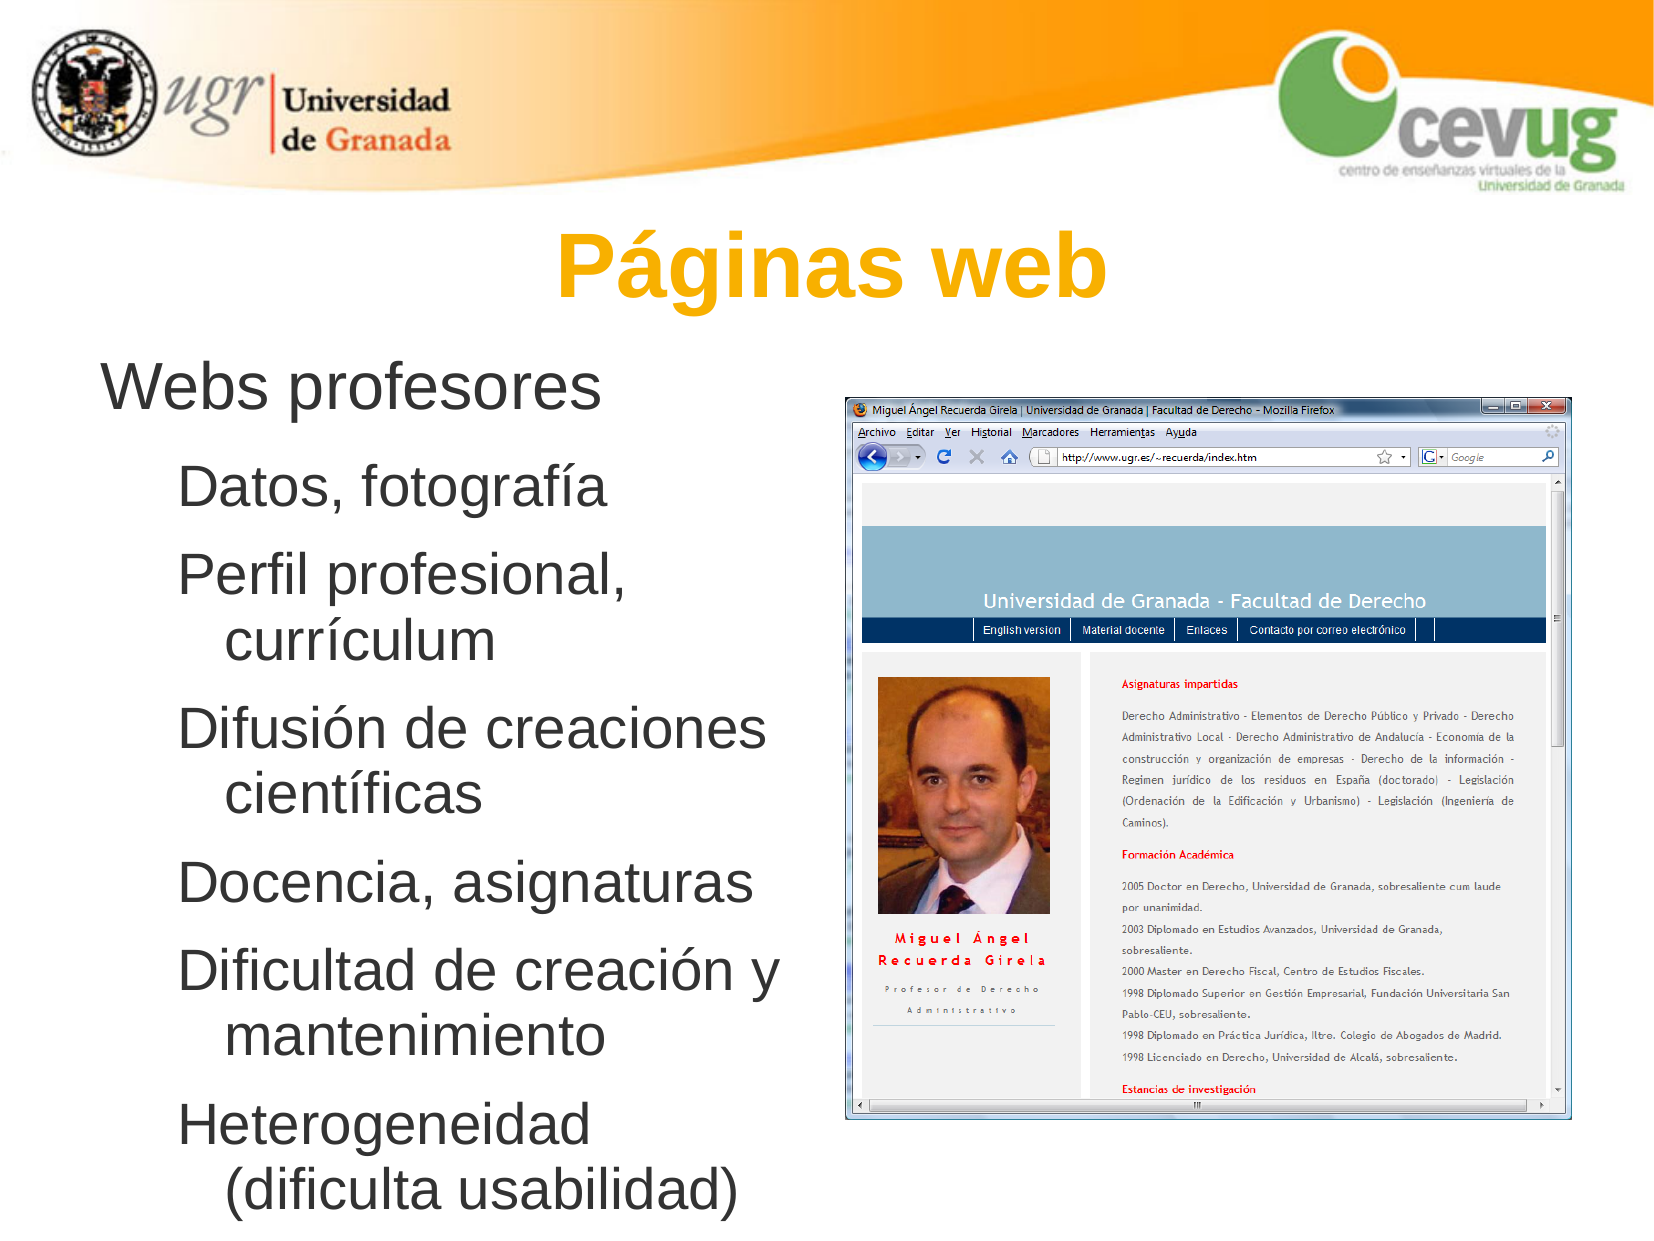

# Páginas web
Webs profesores
Datos, fotografía
Perfil profesional, currículum
Difusión de creaciones científicas
Docencia, asignaturas
Dificultad de creación y mantenimiento
Heterogeneidad (dificulta usabilidad)